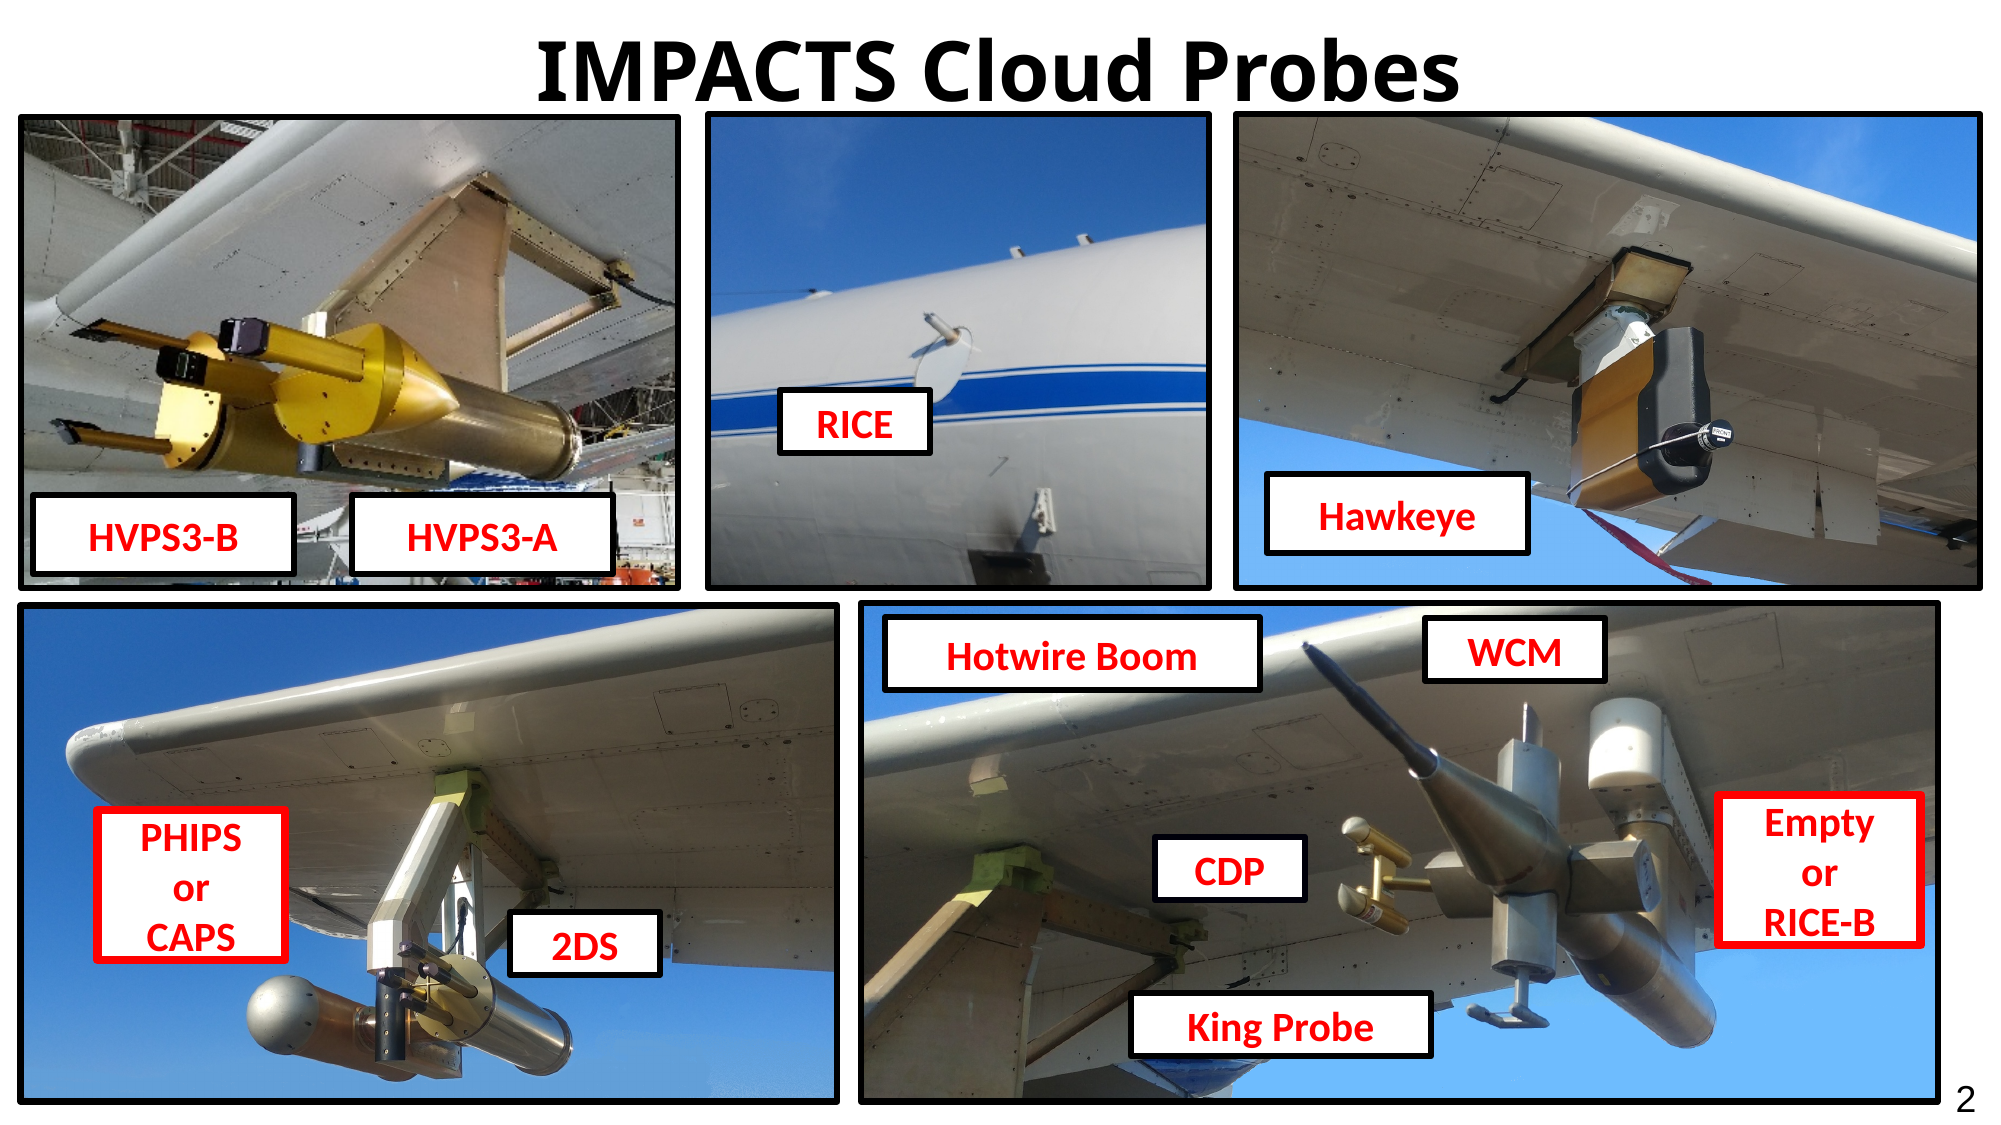

IMPACTS Cloud Probes
King
RICE
Hawkeye
HVPS3-A
HVPS3-B
Hotwire Boom
WCM
Empty
or
RICE-B
PHIPS
or
CAPS
CDP
2DS
King Probe